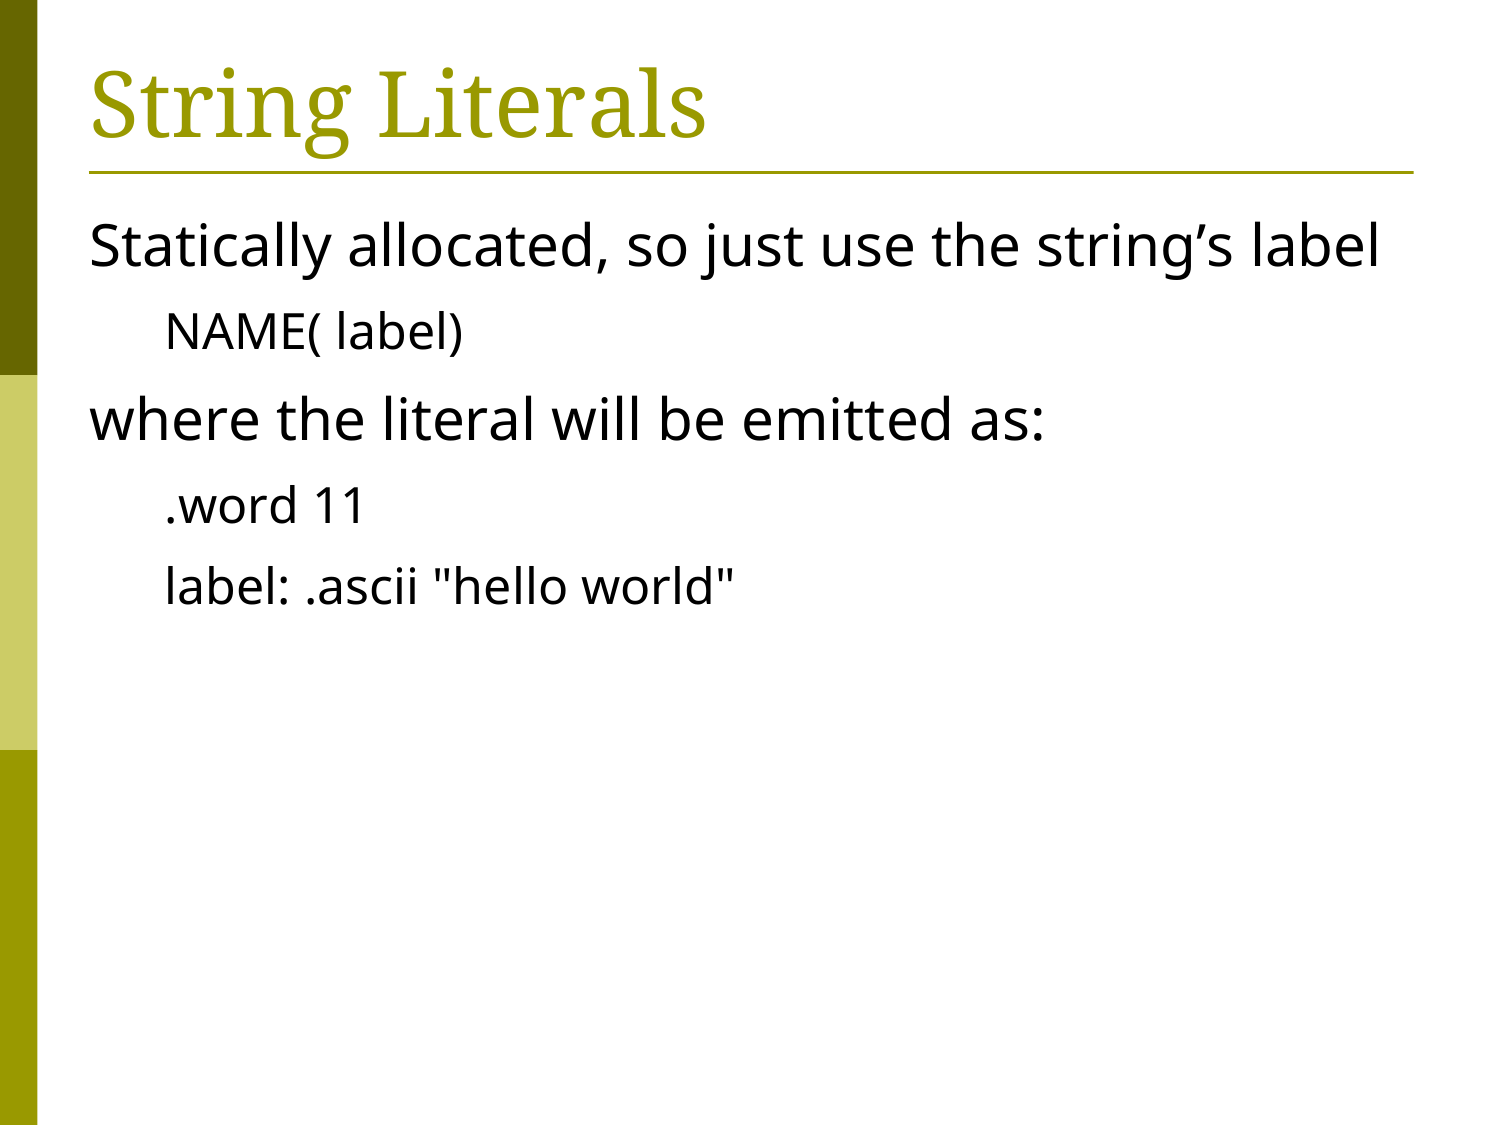

# String Literals
Statically allocated, so just use the string’s label
NAME( label)
where the literal will be emitted as:
.word 11
label: .ascii "hello world"